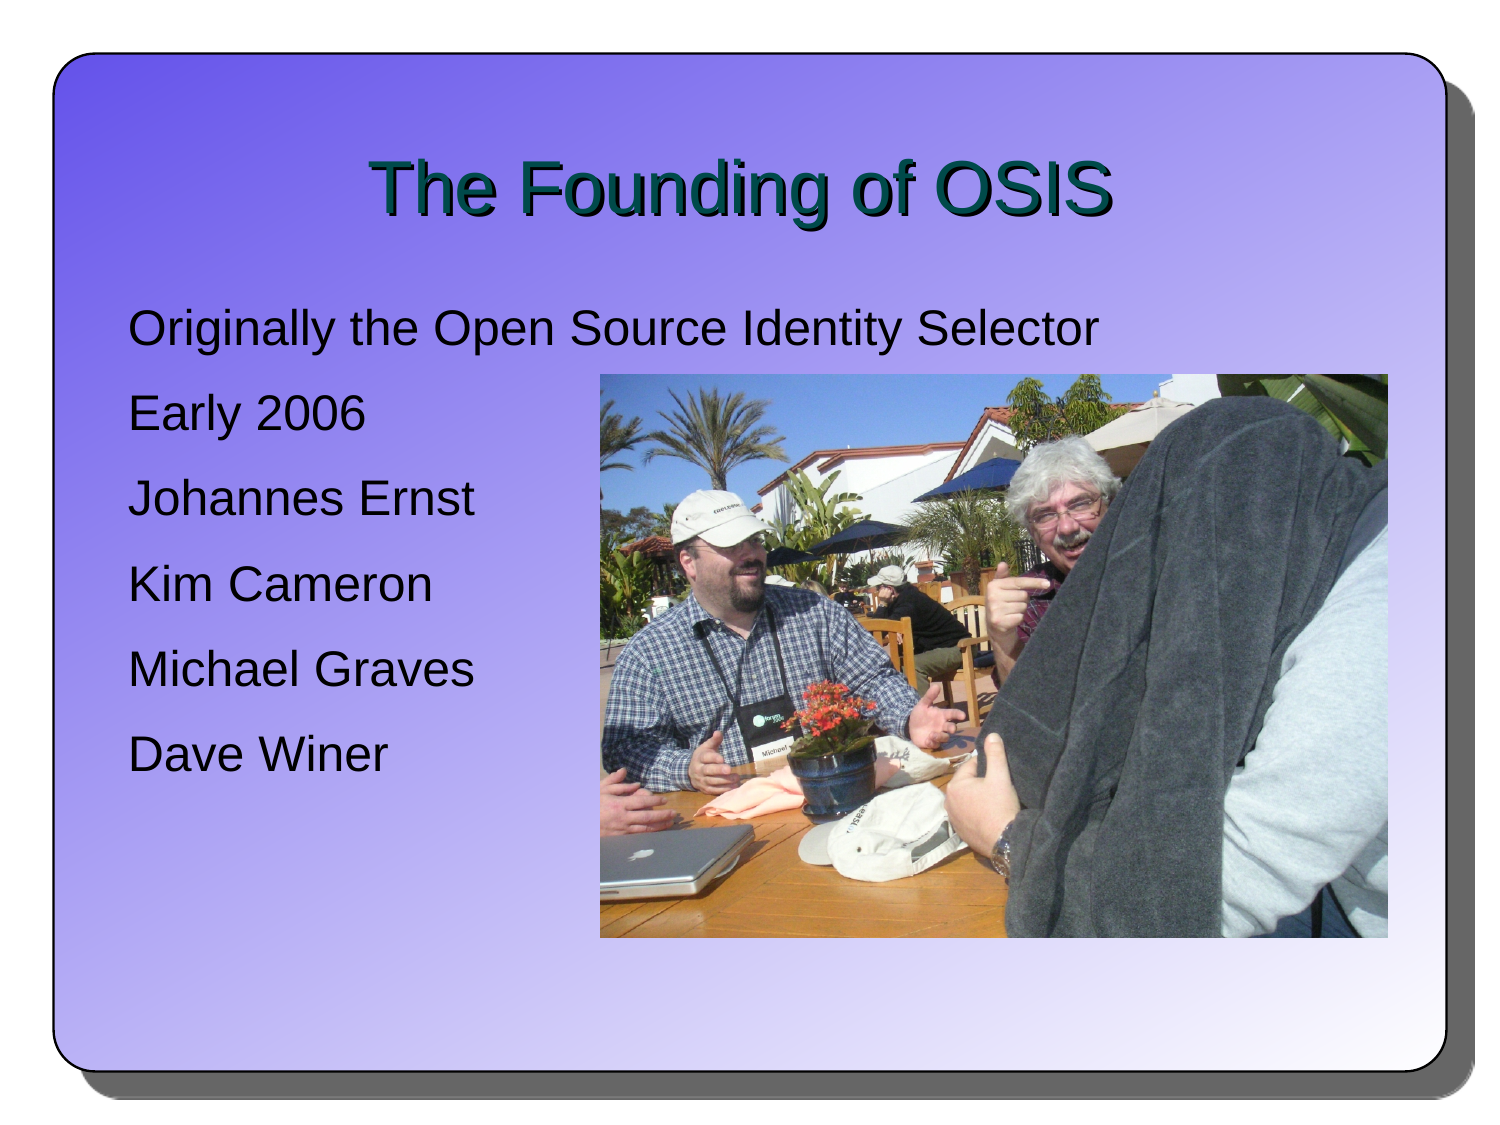

# The Founding of OSIS
Originally the Open Source Identity Selector
Early 2006
Johannes Ernst
Kim Cameron
Michael Graves
Dave Winer